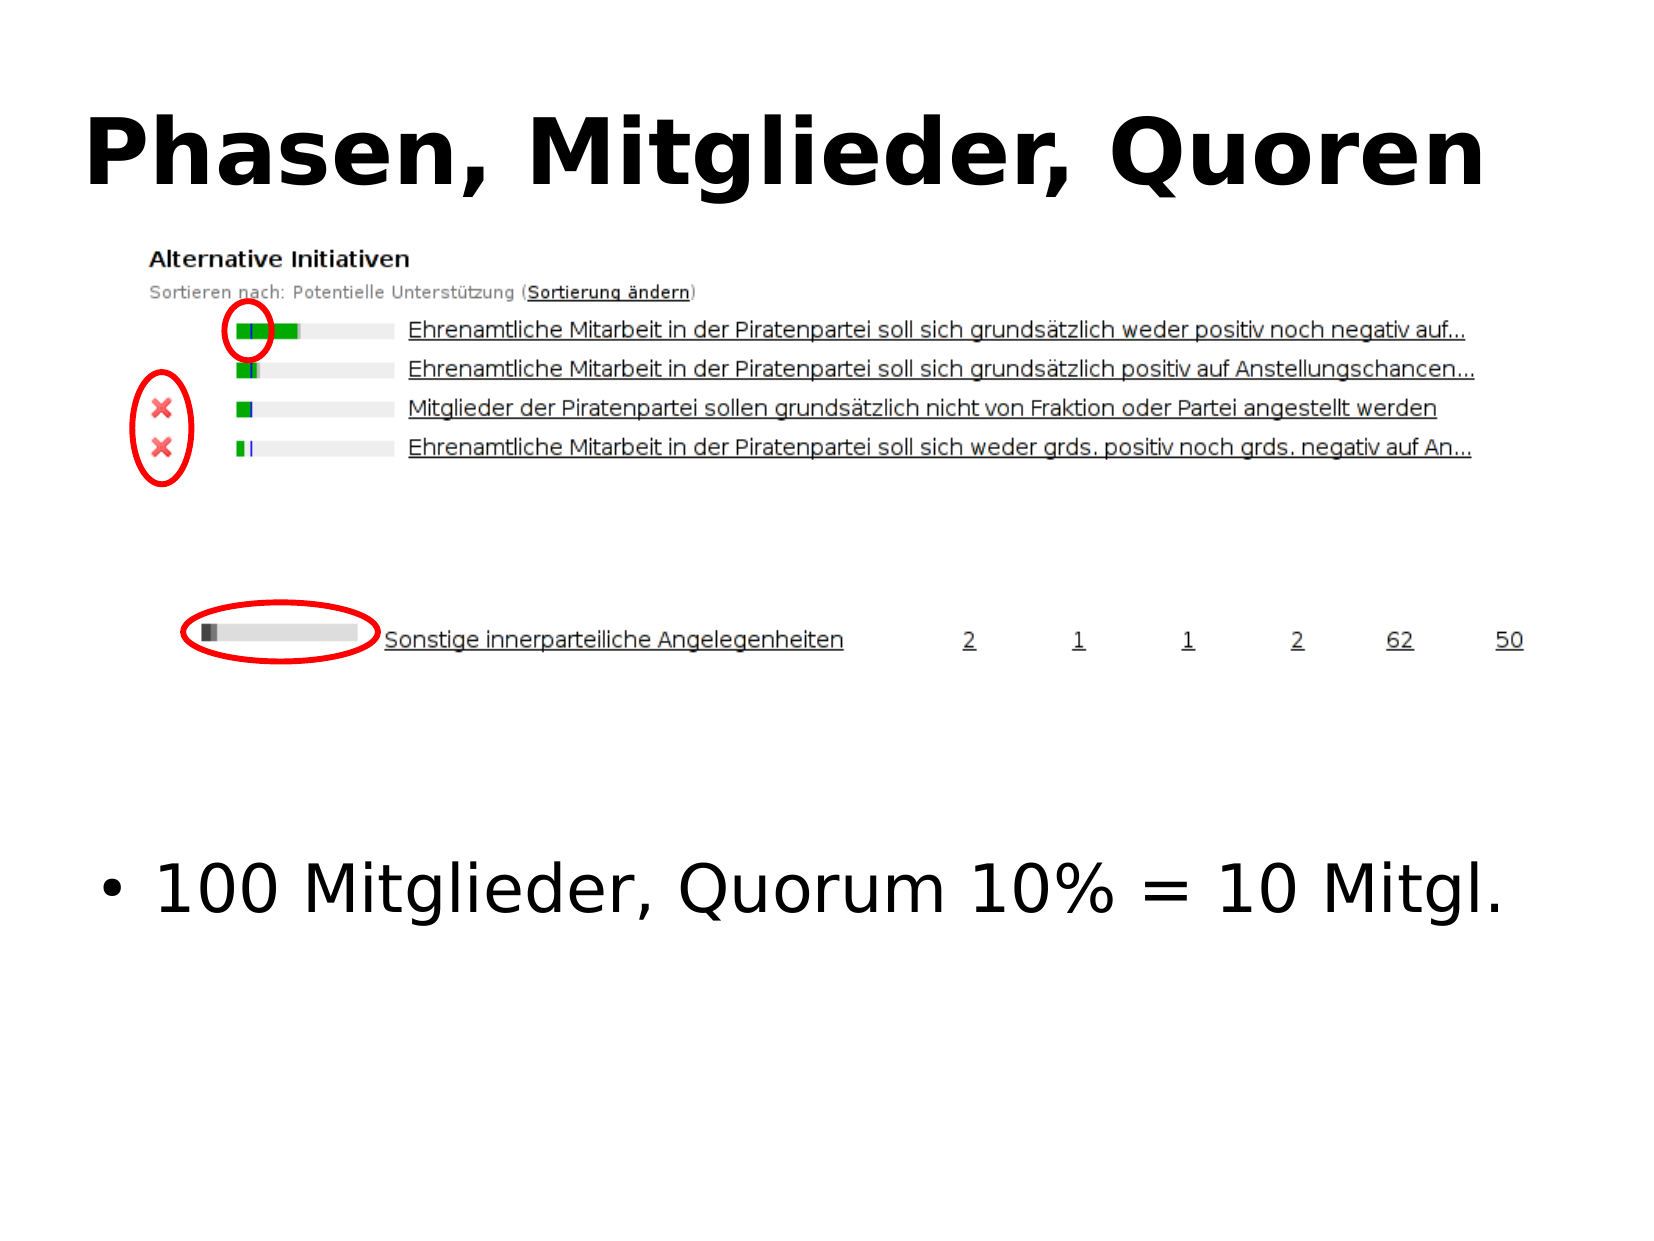

# Phasen, Mitglieder, Quoren
100 Mitglieder, Quorum 10% = 10 Mitgl.